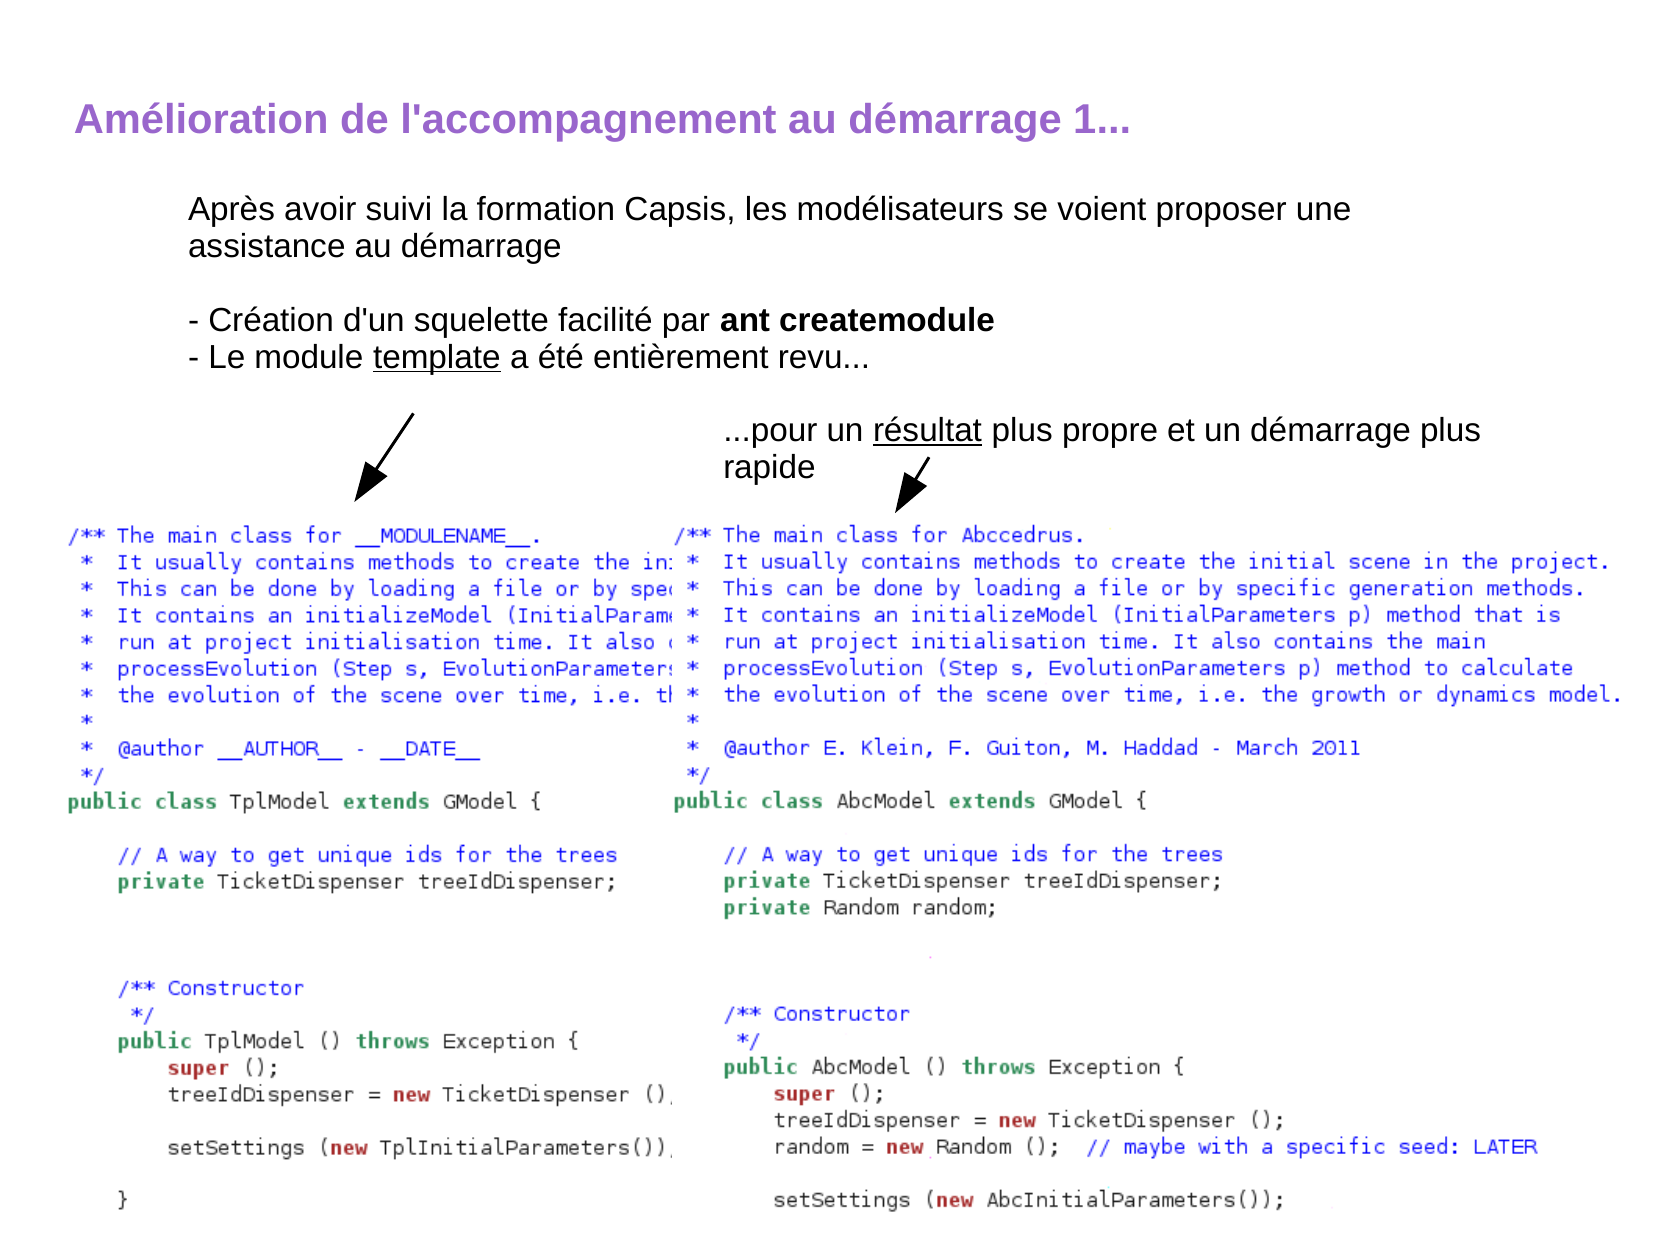

Amélioration de l'accompagnement au démarrage 1...
Après avoir suivi la formation Capsis, les modélisateurs se voient proposer une assistance au démarrage
- Création d'un squelette facilité par ant createmodule
- Le module template a été entièrement revu...
...pour un résultat plus propre et un démarrage plus rapide